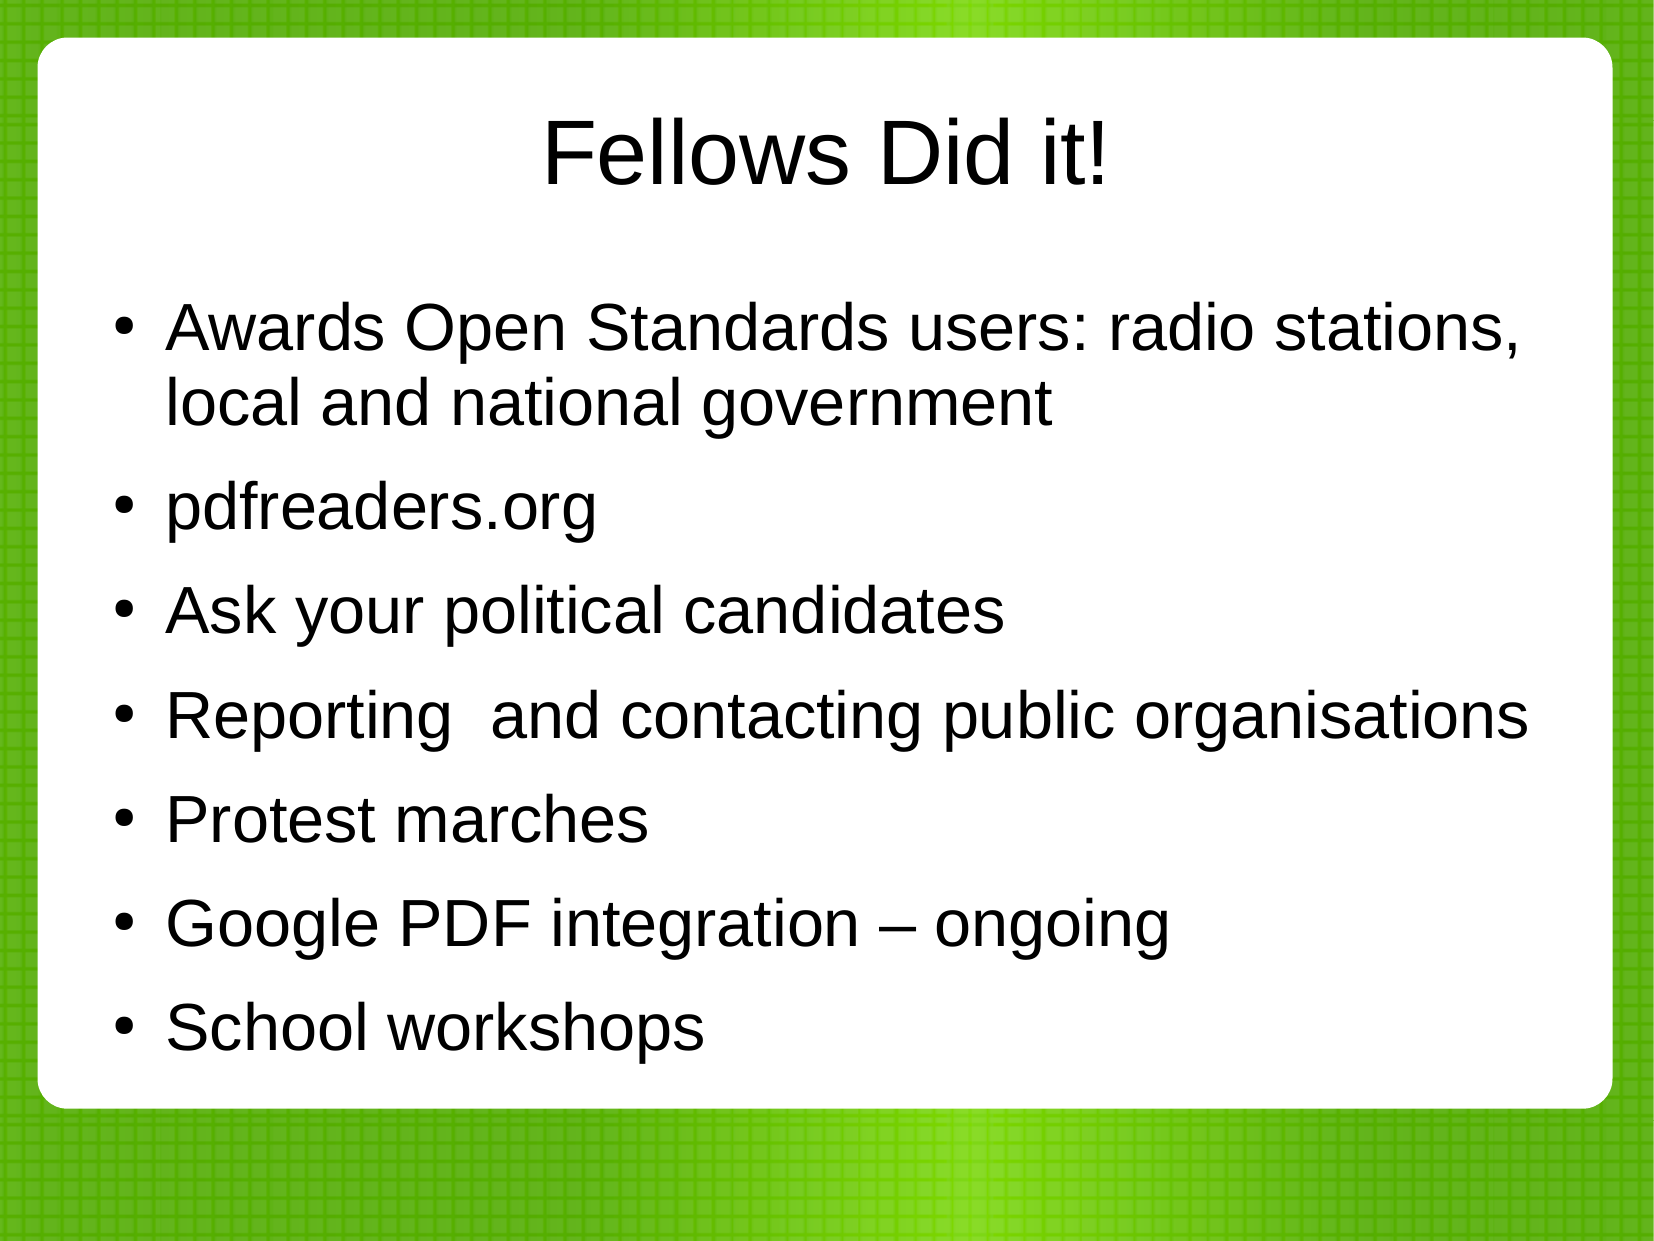

# Fellows Did it!
Awards Open Standards users: radio stations, local and national government
pdfreaders.org
Ask your political candidates
Reporting and contacting public organisations
Protest marches
Google PDF integration – ongoing
School workshops